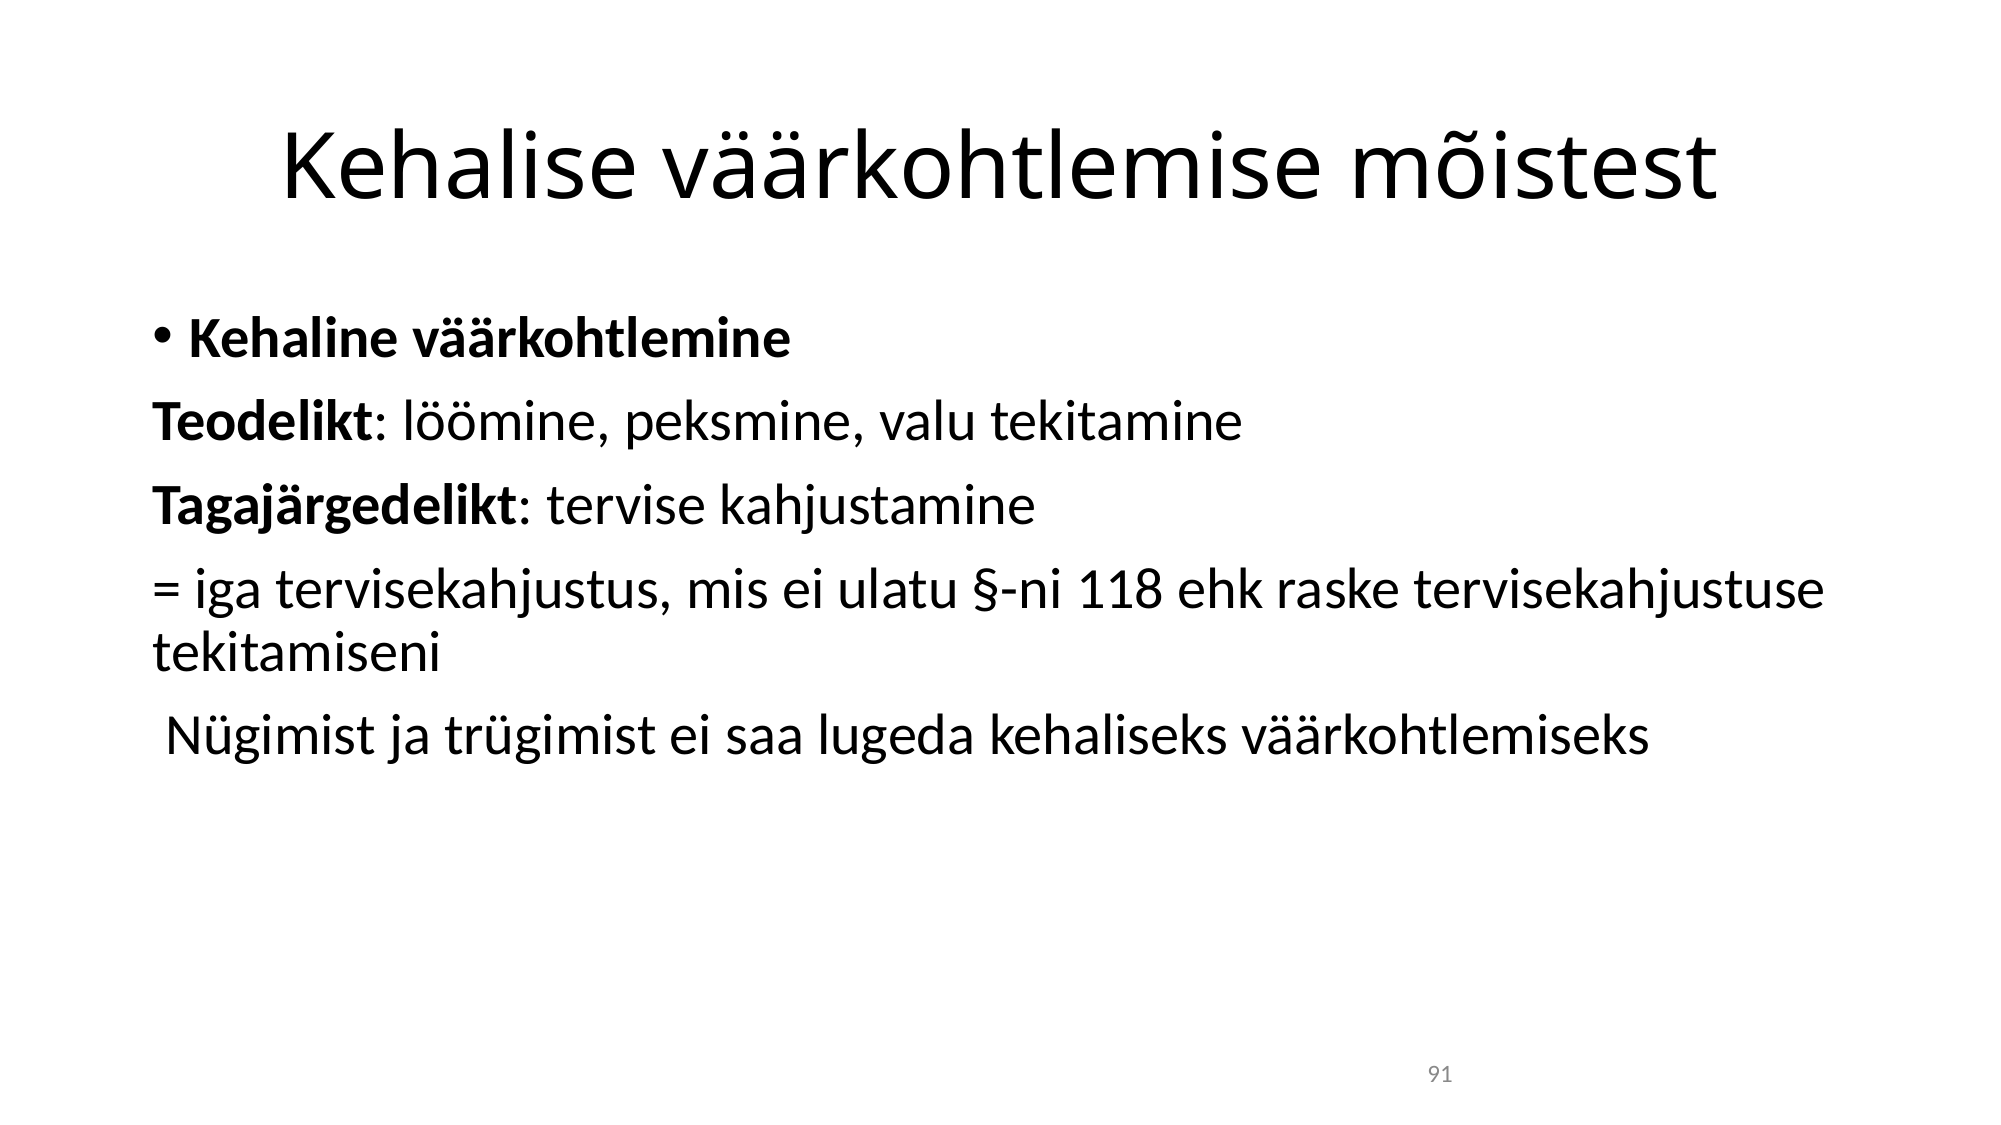

# Kehalise väärkohtlemise mõistest
Kehaline väärkohtlemine
Teodelikt: löömine, peksmine, valu tekitamine
Tagajärgedelikt: tervise kahjustamine
= iga tervisekahjustus, mis ei ulatu §-ni 118 ehk raske tervisekahjustuse tekitamiseni
 Nügimist ja trügimist ei saa lugeda kehaliseks väärkohtlemiseks
91